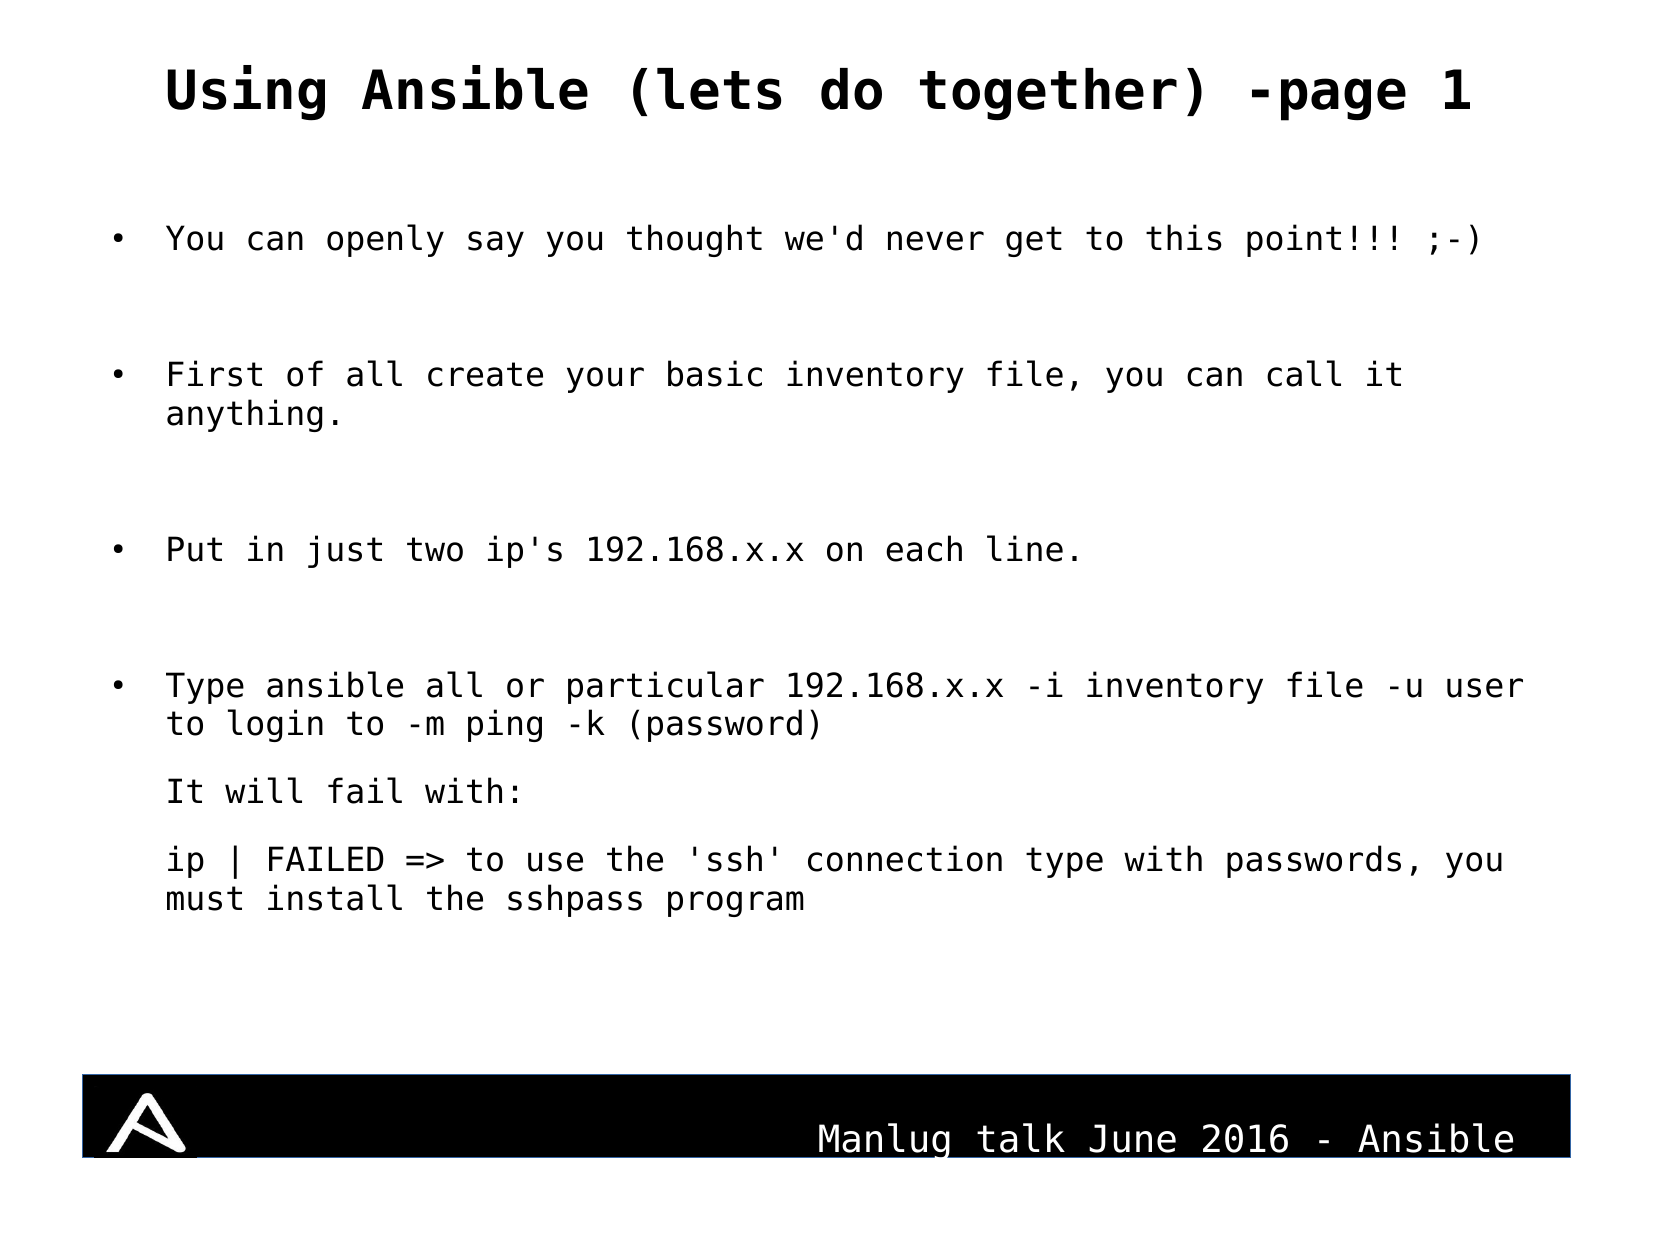

#
Using Ansible (lets do together) -page 1
You can openly say you thought we'd never get to this point!!! ;-)
First of all create your basic inventory file, you can call it anything.
Put in just two ip's 192.168.x.x on each line.
Type ansible all or particular 192.168.x.x -i inventory file -u user to login to -m ping -k (password)
It will fail with:
ip | FAILED => to use the 'ssh' connection type with passwords, you must install the sshpass program
Manlug talk June 2016 - Ansible